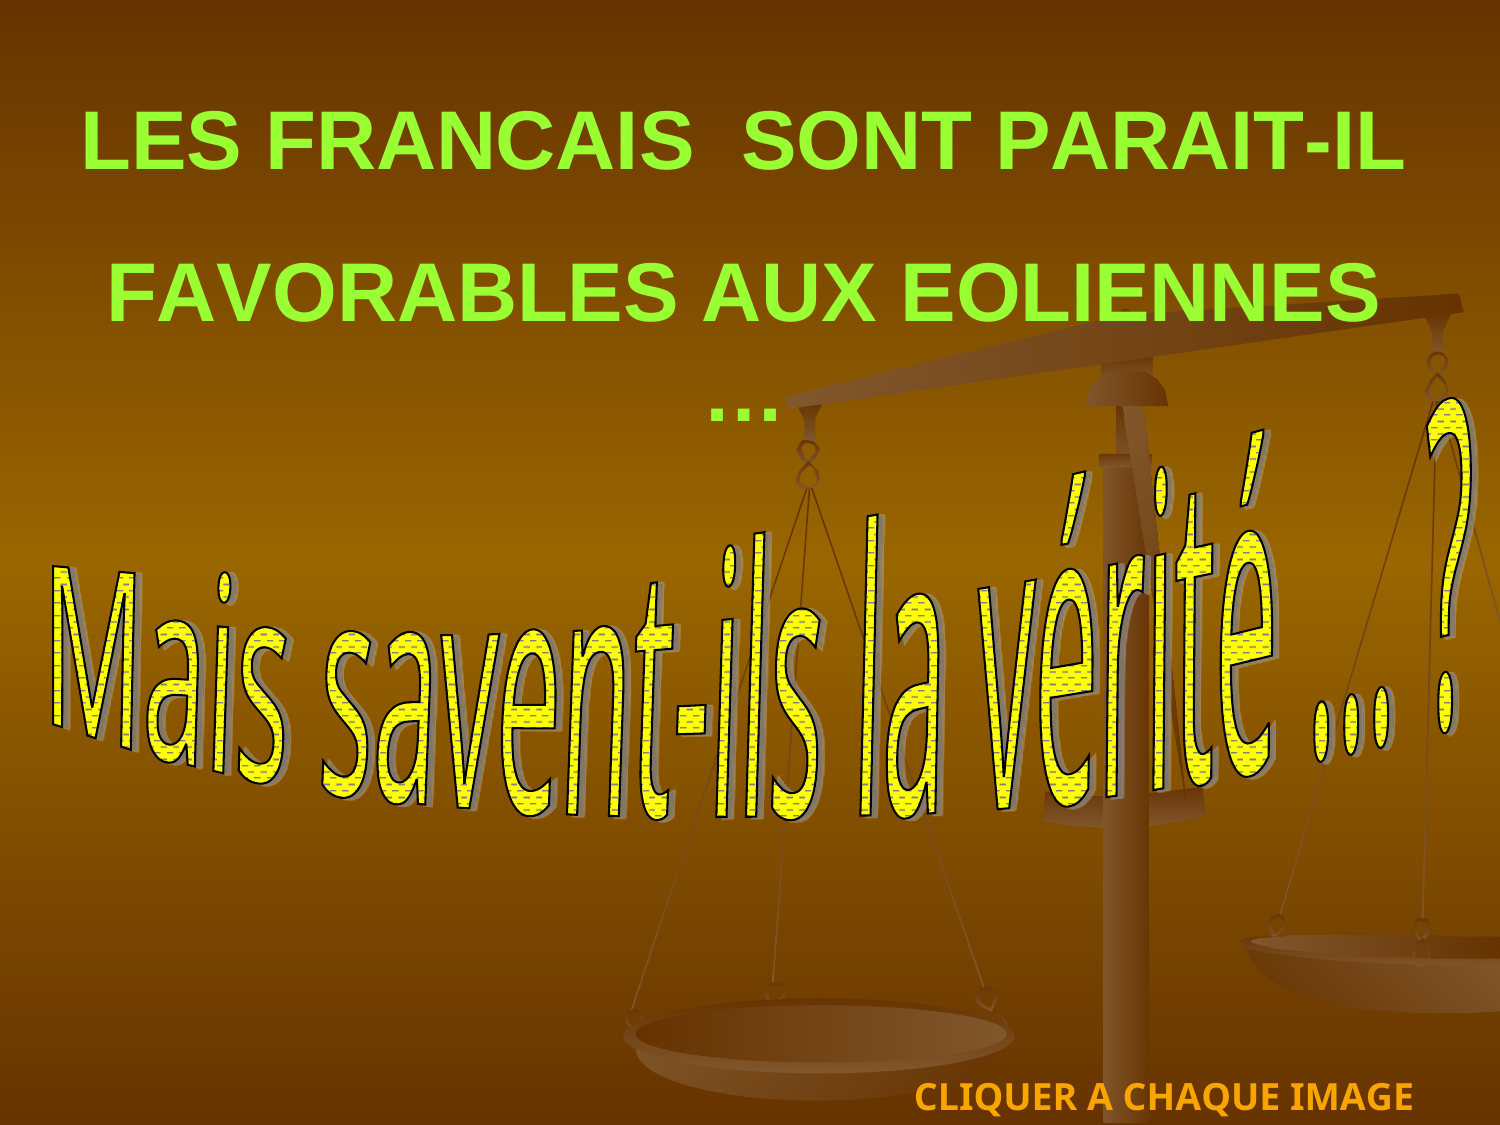

LES FRANCAIS SONT PARAIT-IL
FAVORABLES AUX EOLIENNES …
Mais savent-ils la vérité ... ?
CLIQUER A CHAQUE IMAGE